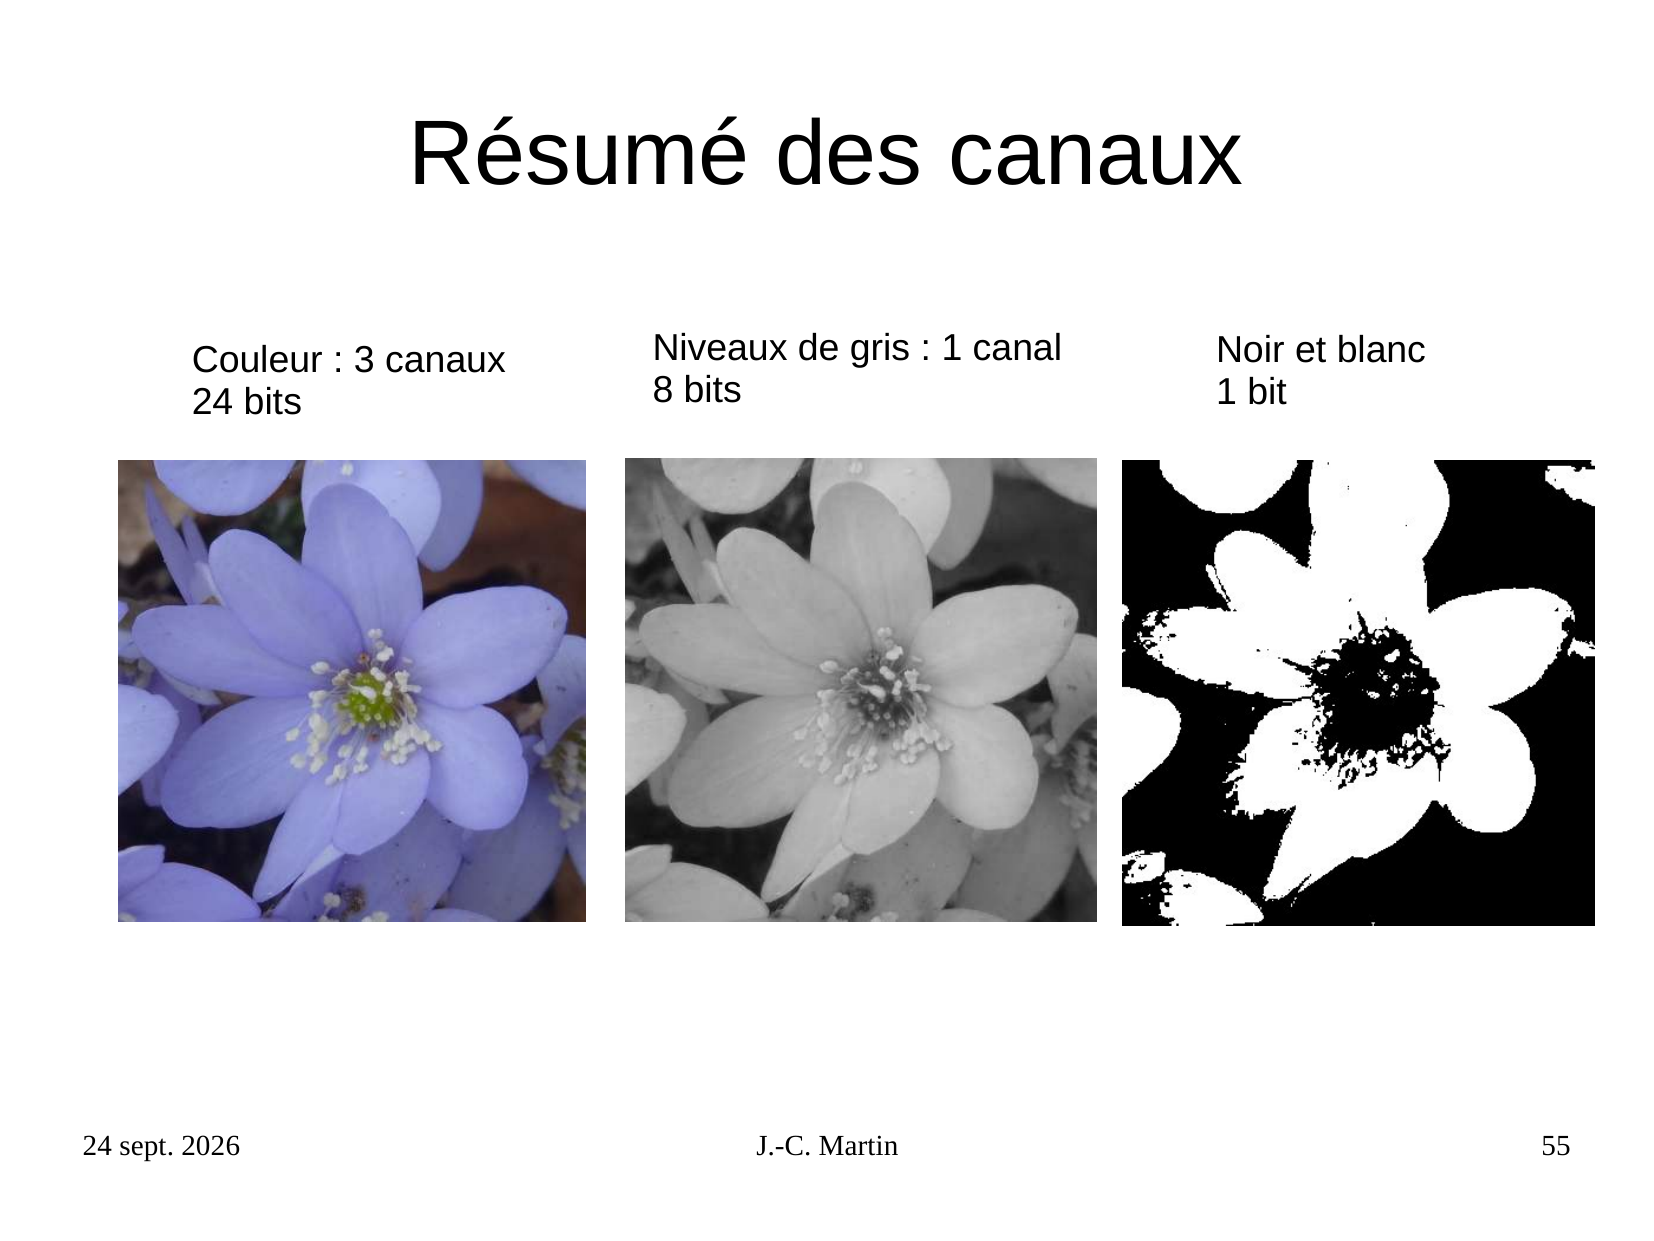

# Résumé des canaux
Niveaux de gris : 1 canal
8 bits
Noir et blanc
1 bit
Couleur : 3 canaux
24 bits
J.-C. Martin
55